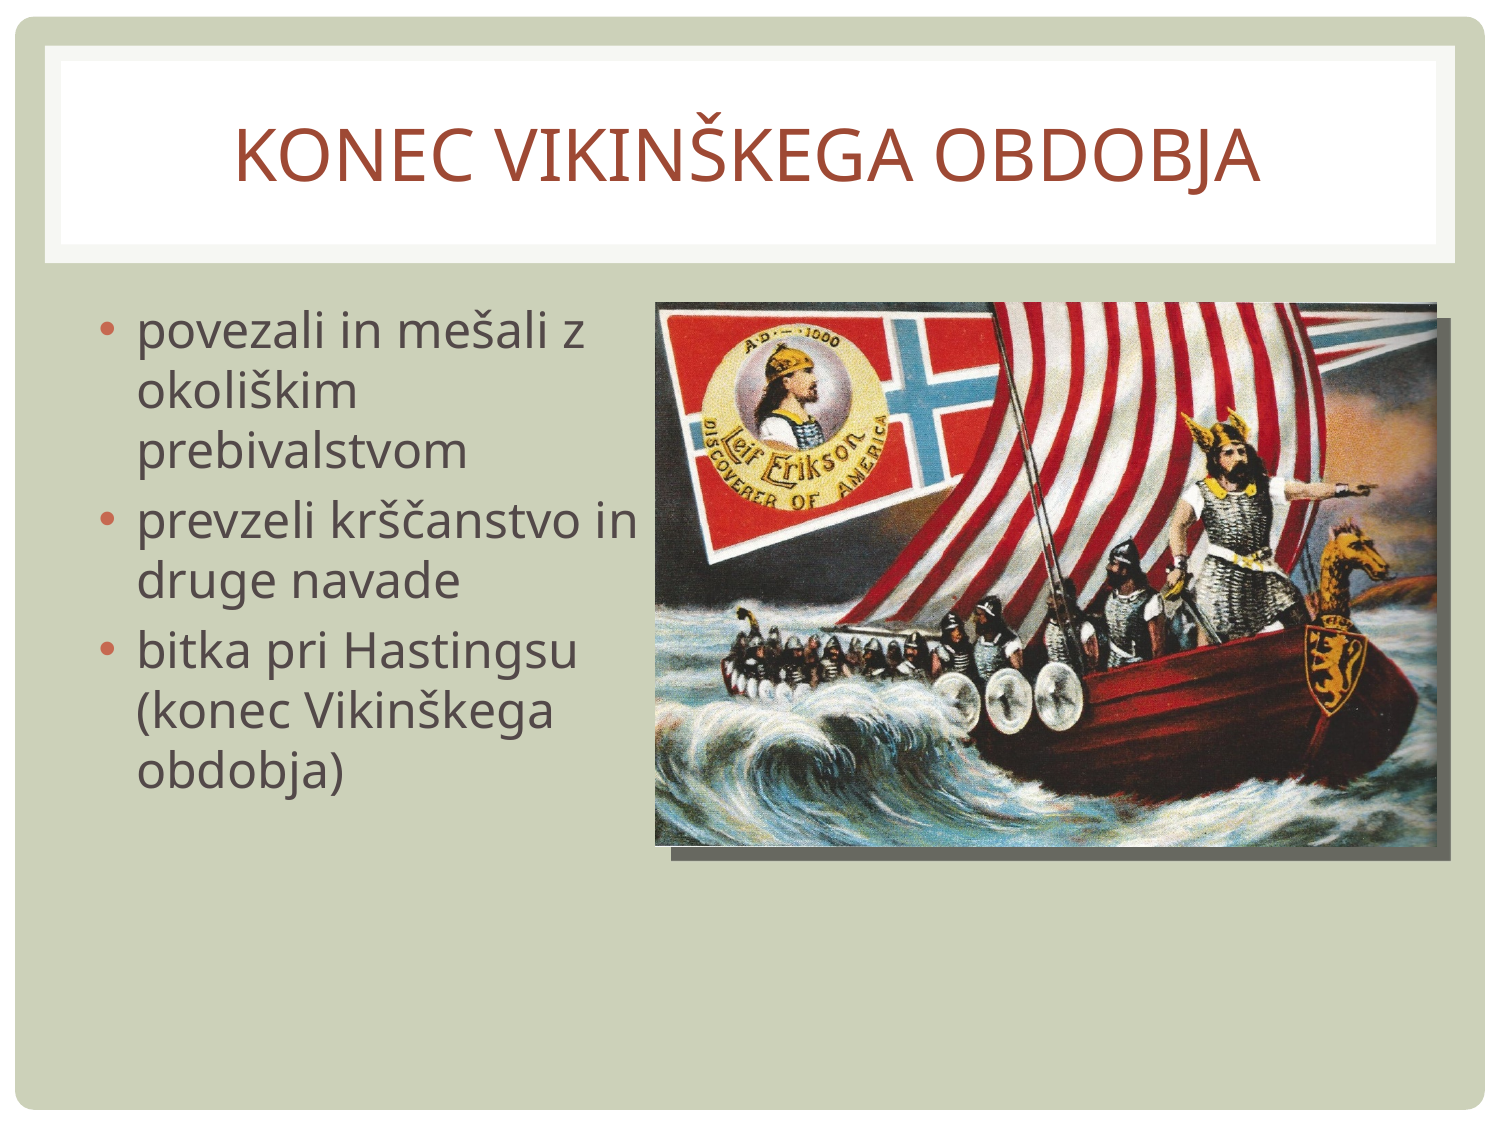

# Konec vikinškega obdobja
povezali in mešali z okoliškim prebivalstvom
prevzeli krščanstvo in druge navade
bitka pri Hastingsu (konec Vikinškega obdobja)